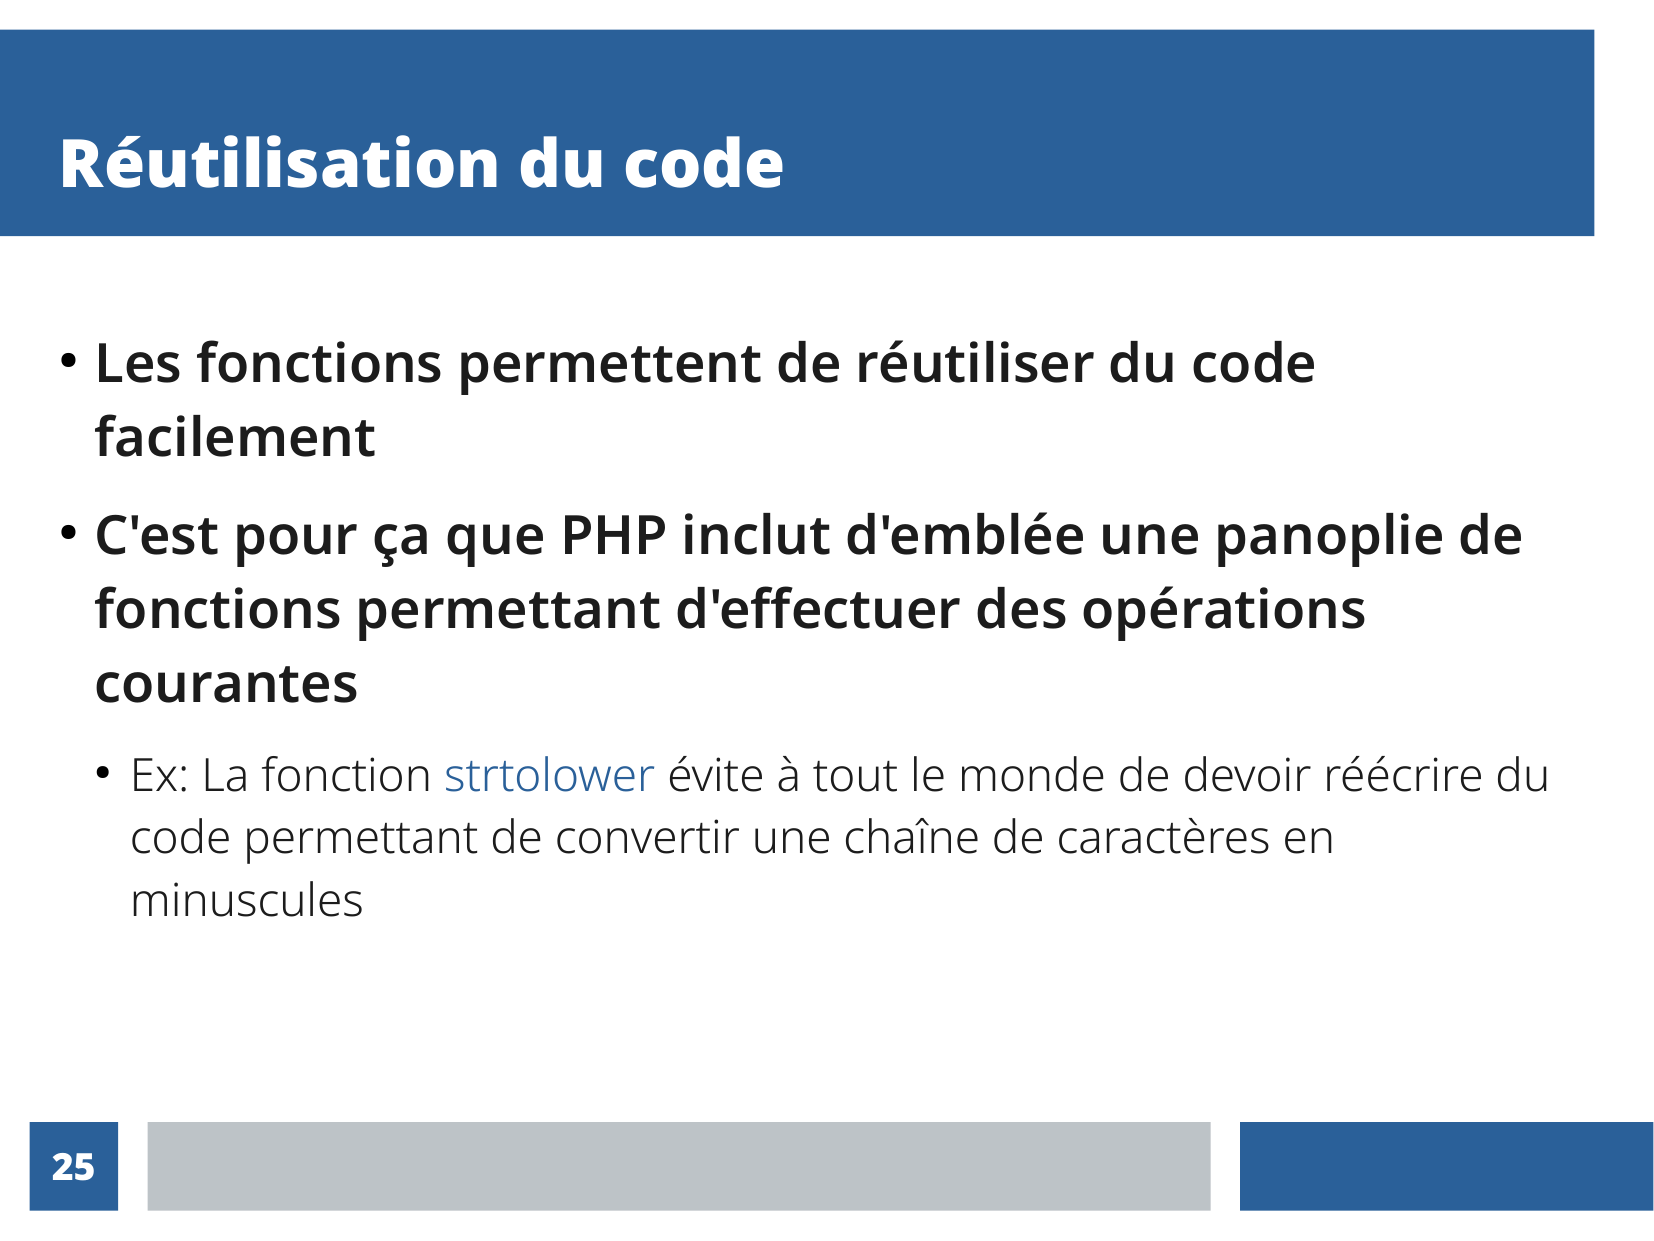

# Réutilisation du code
Les fonctions permettent de réutiliser du code facilement
C'est pour ça que PHP inclut d'emblée une panoplie de fonctions permettant d'effectuer des opérations courantes
Ex: La fonction strtolower évite à tout le monde de devoir réécrire du code permettant de convertir une chaîne de caractères en minuscules
25